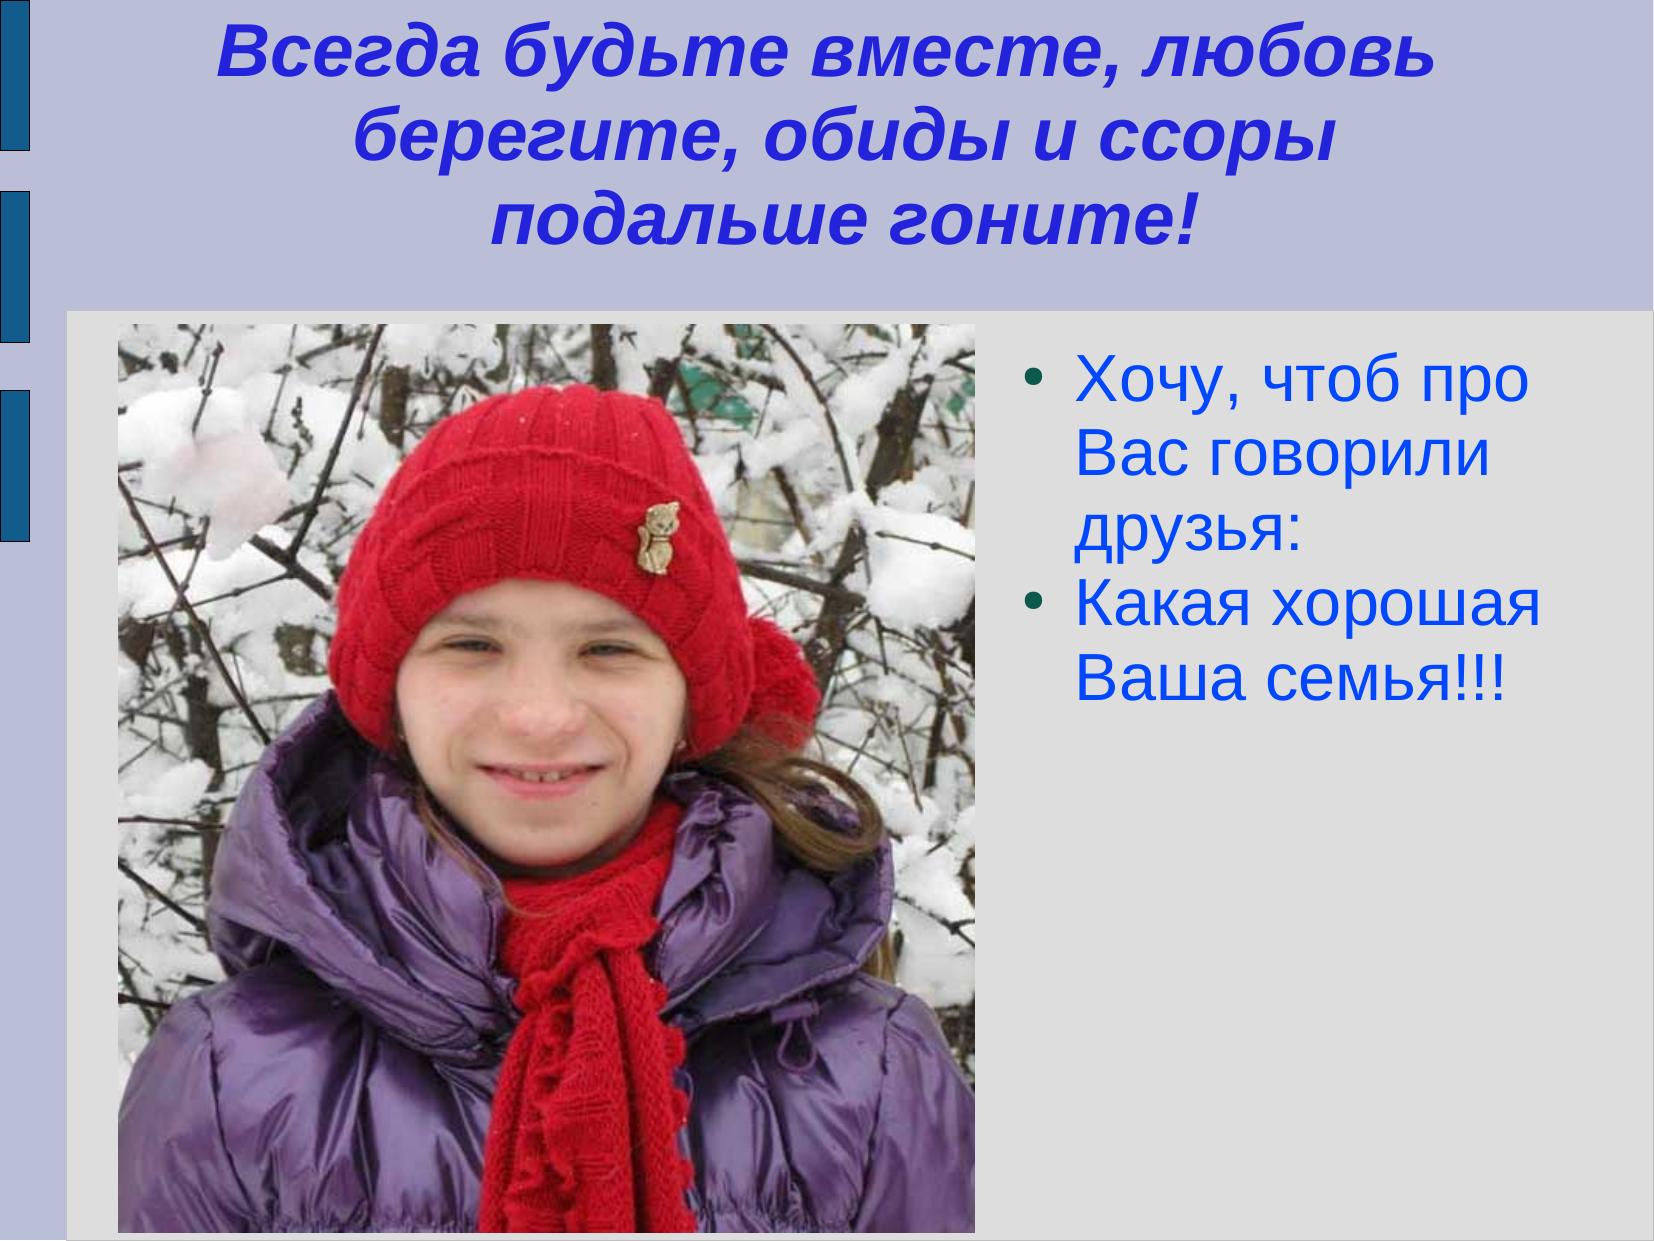

# Всегда будьте вместе, любовь берегите, обиды и ссоры подальше гоните!
Хочу, чтоб про Вас говорили друзья:
Какая хорошая Ваша семья!!!